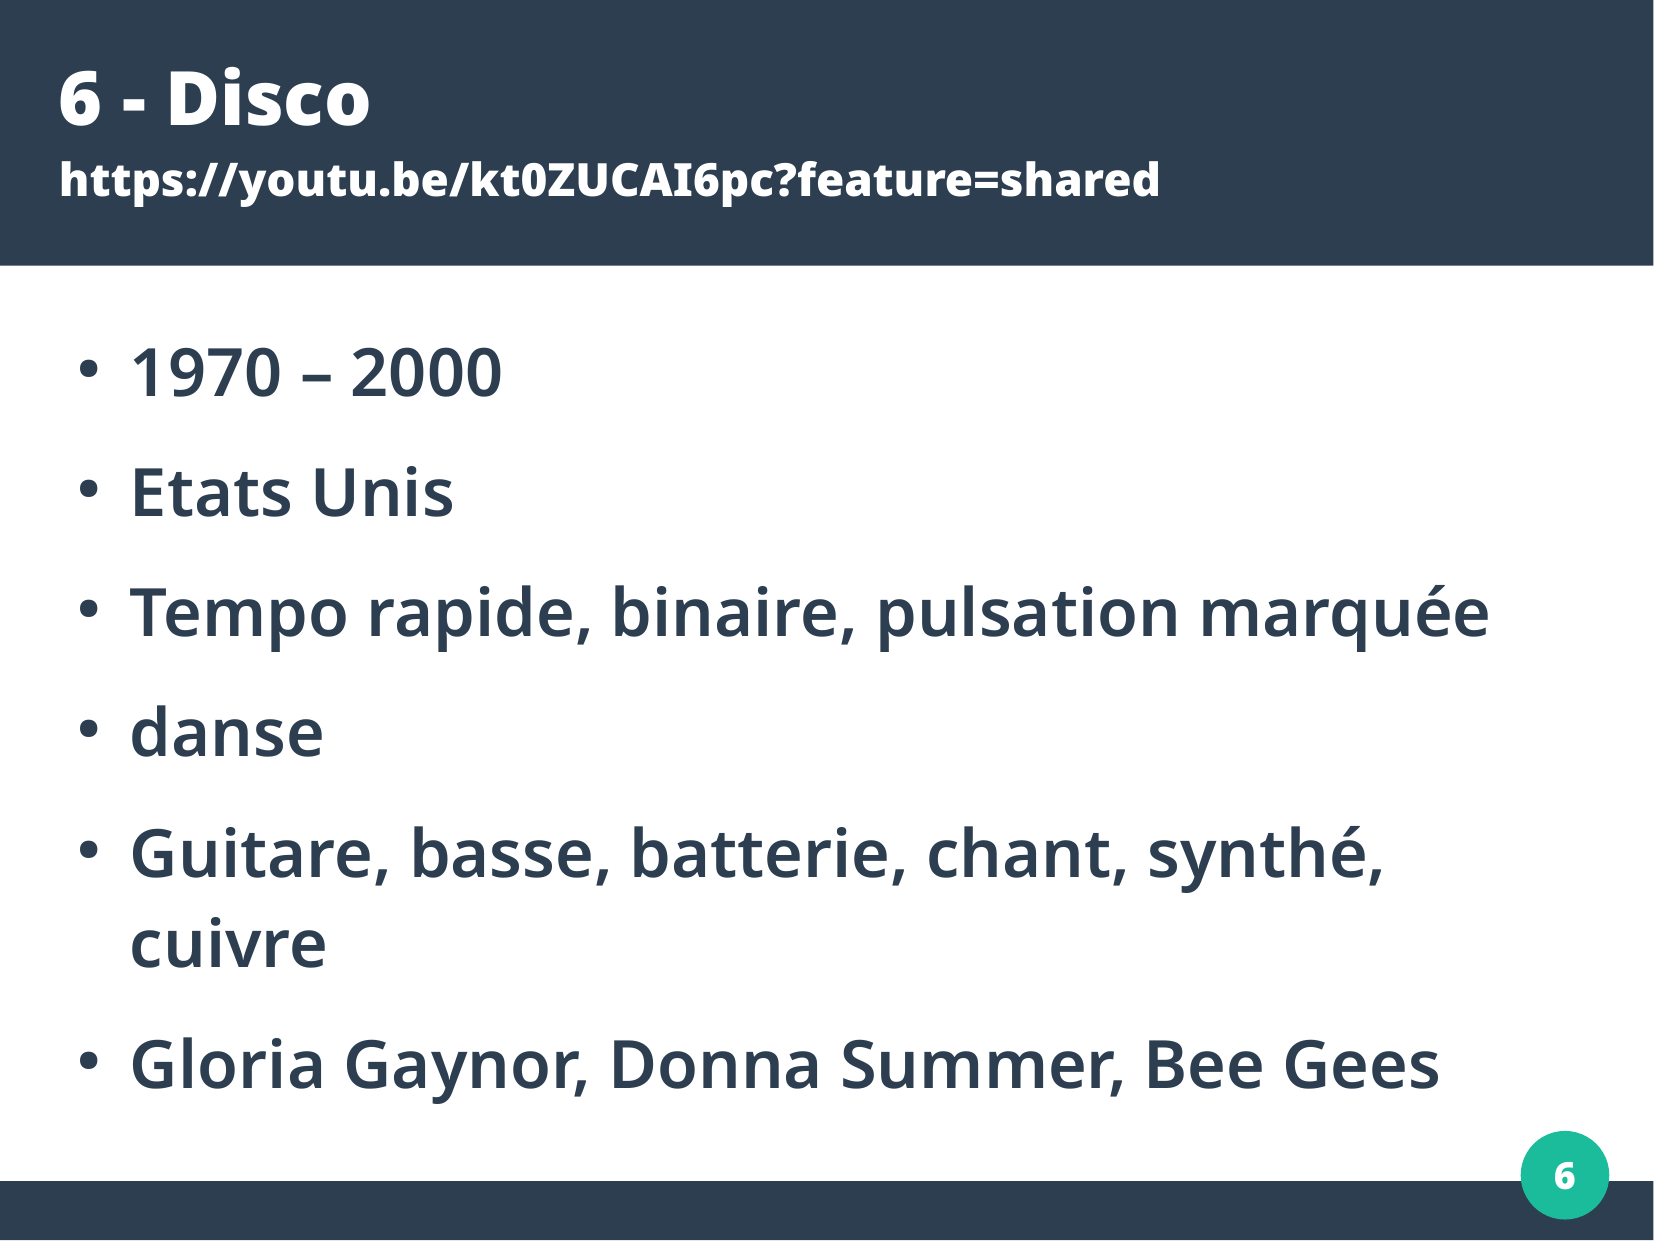

# 6 - Disco https://youtu.be/kt0ZUCAI6pc?feature=shared
1970 – 2000
Etats Unis
Tempo rapide, binaire, pulsation marquée
danse
Guitare, basse, batterie, chant, synthé, cuivre
Gloria Gaynor, Donna Summer, Bee Gees
6